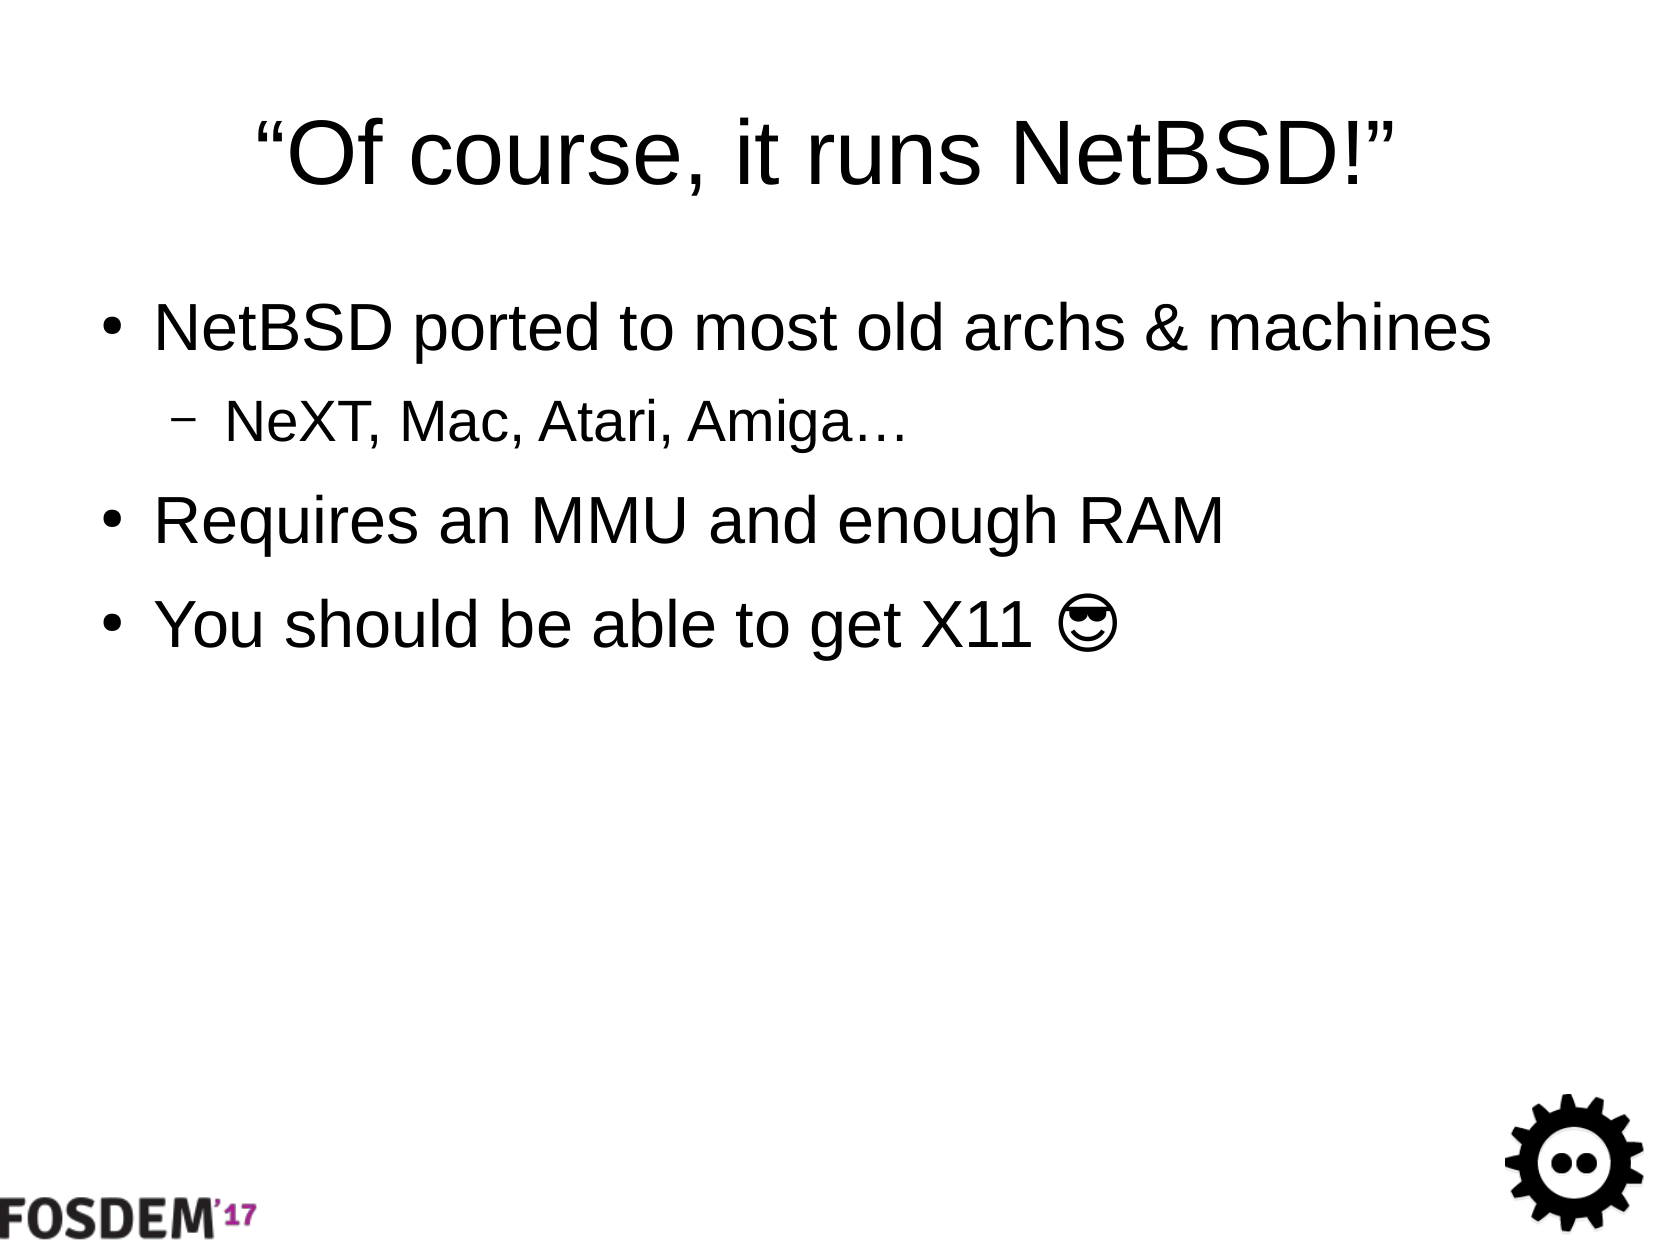

# “Of course, it runs NetBSD!”
NetBSD ported to most old archs & machines
NeXT, Mac, Atari, Amiga…
Requires an MMU and enough RAM
You should be able to get X11 😎